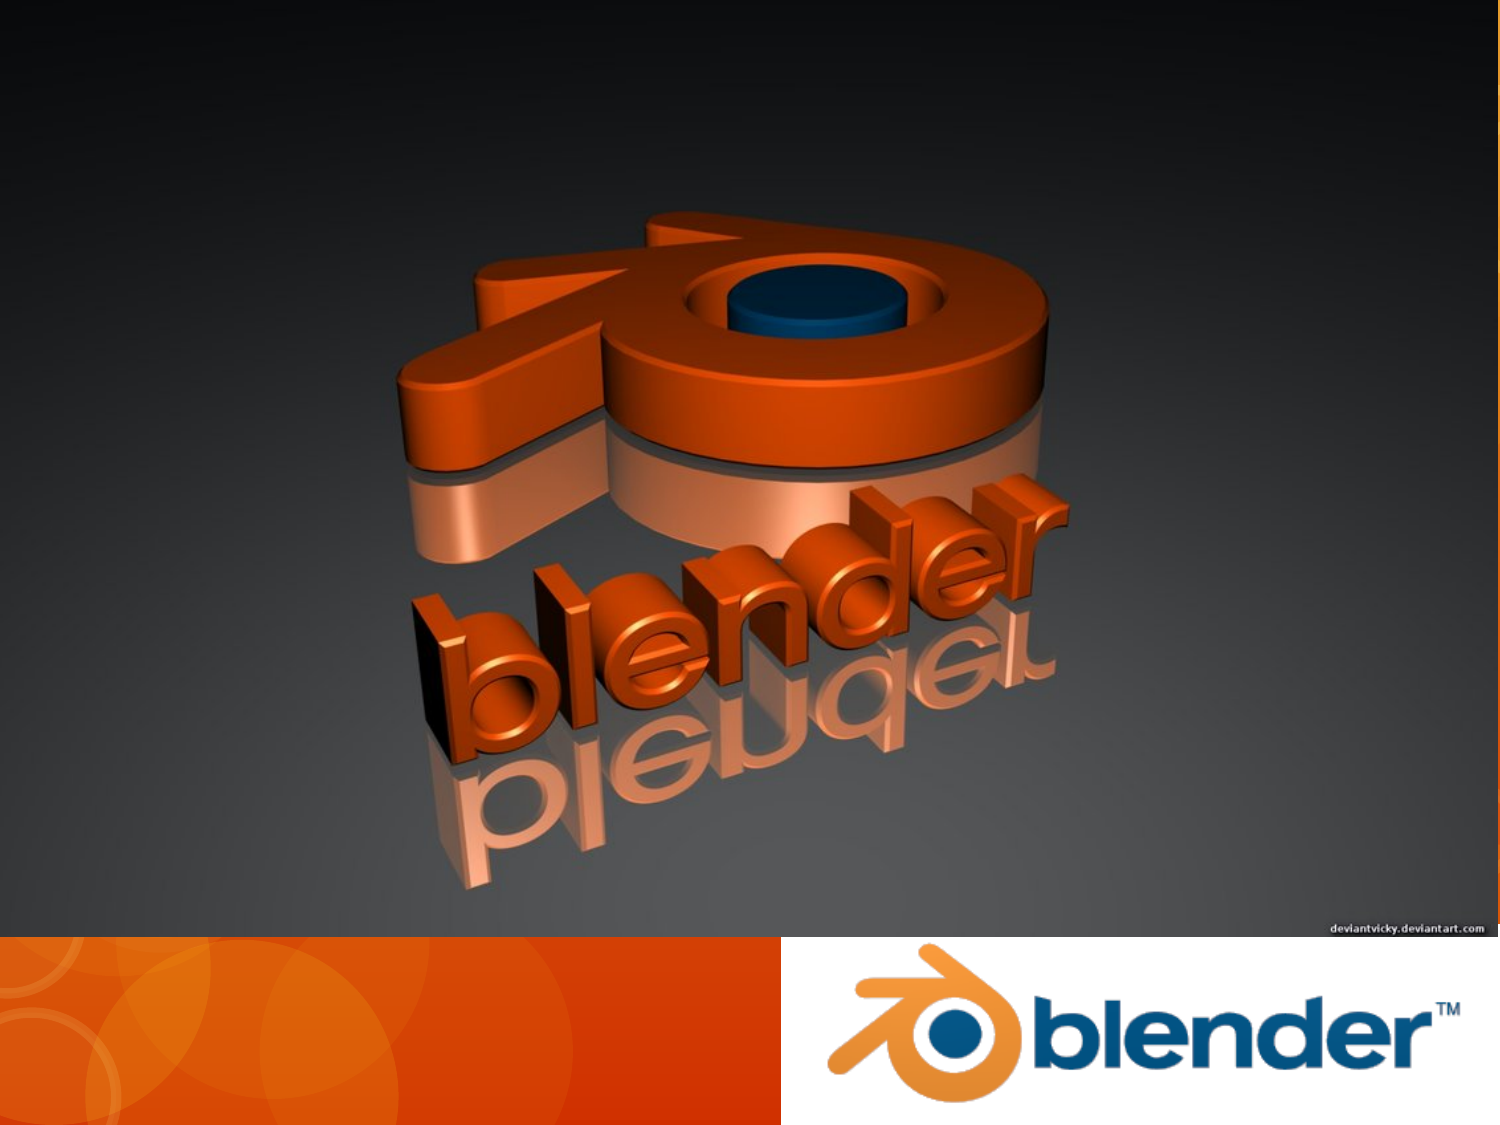

# Blender for Dummies
Tsoukalis Antonios Bsc. Biomedical Engineer